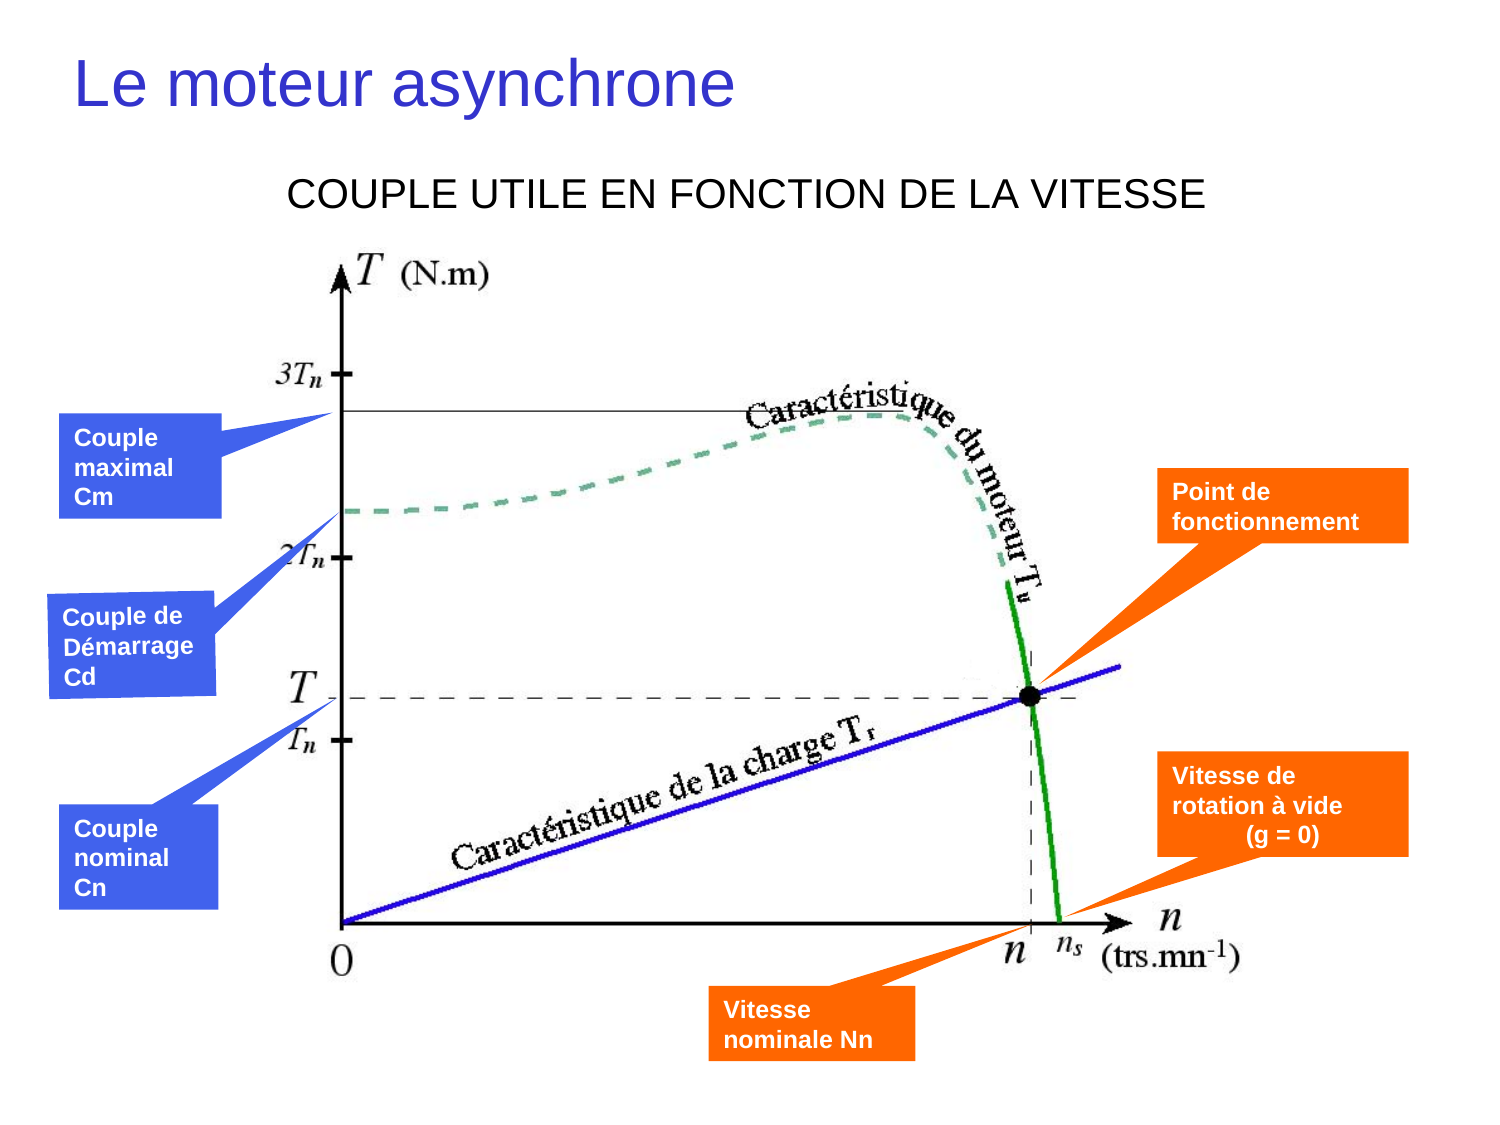

Le moteur asynchrone
COUPLE UTILE EN FONCTION DE LA VITESSE
Couple maximal
Cm
Point de fonctionnement
Couple de
Démarrage Cd
Vitesse de rotation à vide
(g = 0)
Couple nominal
Cn
Vitesse
nominale Nn